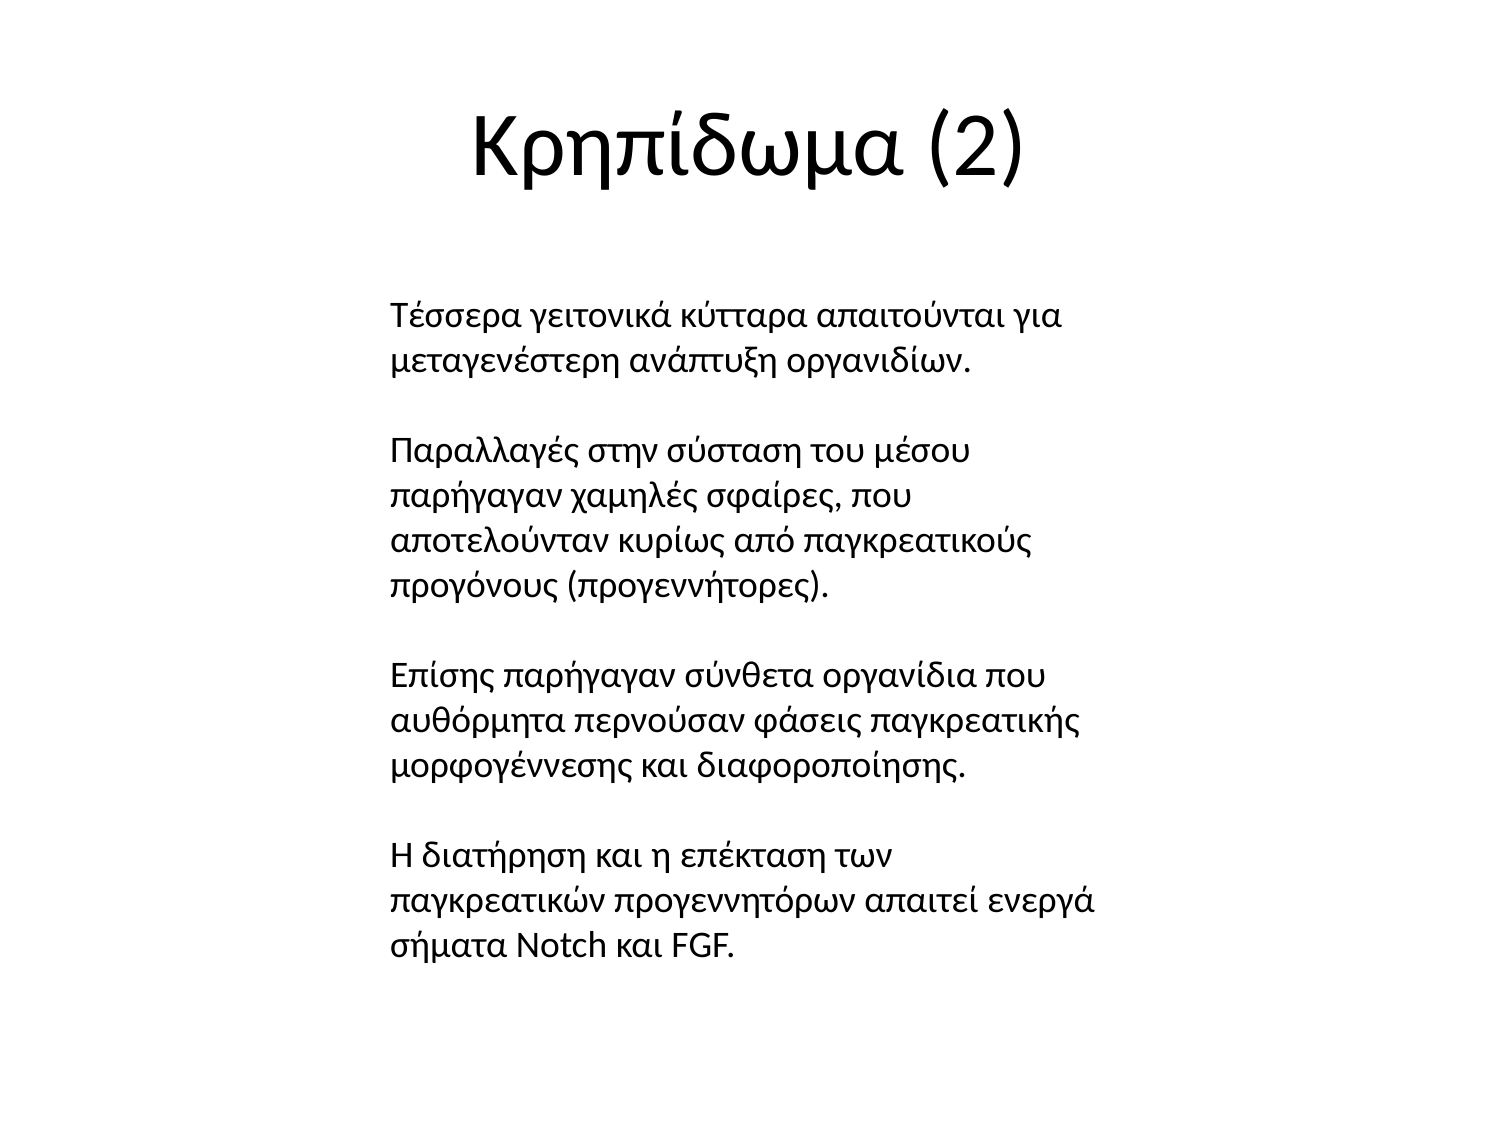

# Κρηπίδωμα (2)
Τέσσερα γειτονικά κύτταρα απαιτούνται για μεταγενέστερη ανάπτυξη οργανιδίων.
Παραλλαγές στην σύσταση του μέσου παρήγαγαν χαμηλές σφαίρες, που αποτελούνταν κυρίως από παγκρεατικούς προγόνους (προγεννήτορες).
Επίσης παρήγαγαν σύνθετα οργανίδια που αυθόρμητα περνούσαν φάσεις παγκρεατικής μορφογέννεσης και διαφοροποίησης.
Η διατήρηση και η επέκταση των παγκρεατικών προγεννητόρων απαιτεί ενεργά σήματα Notch και FGF.